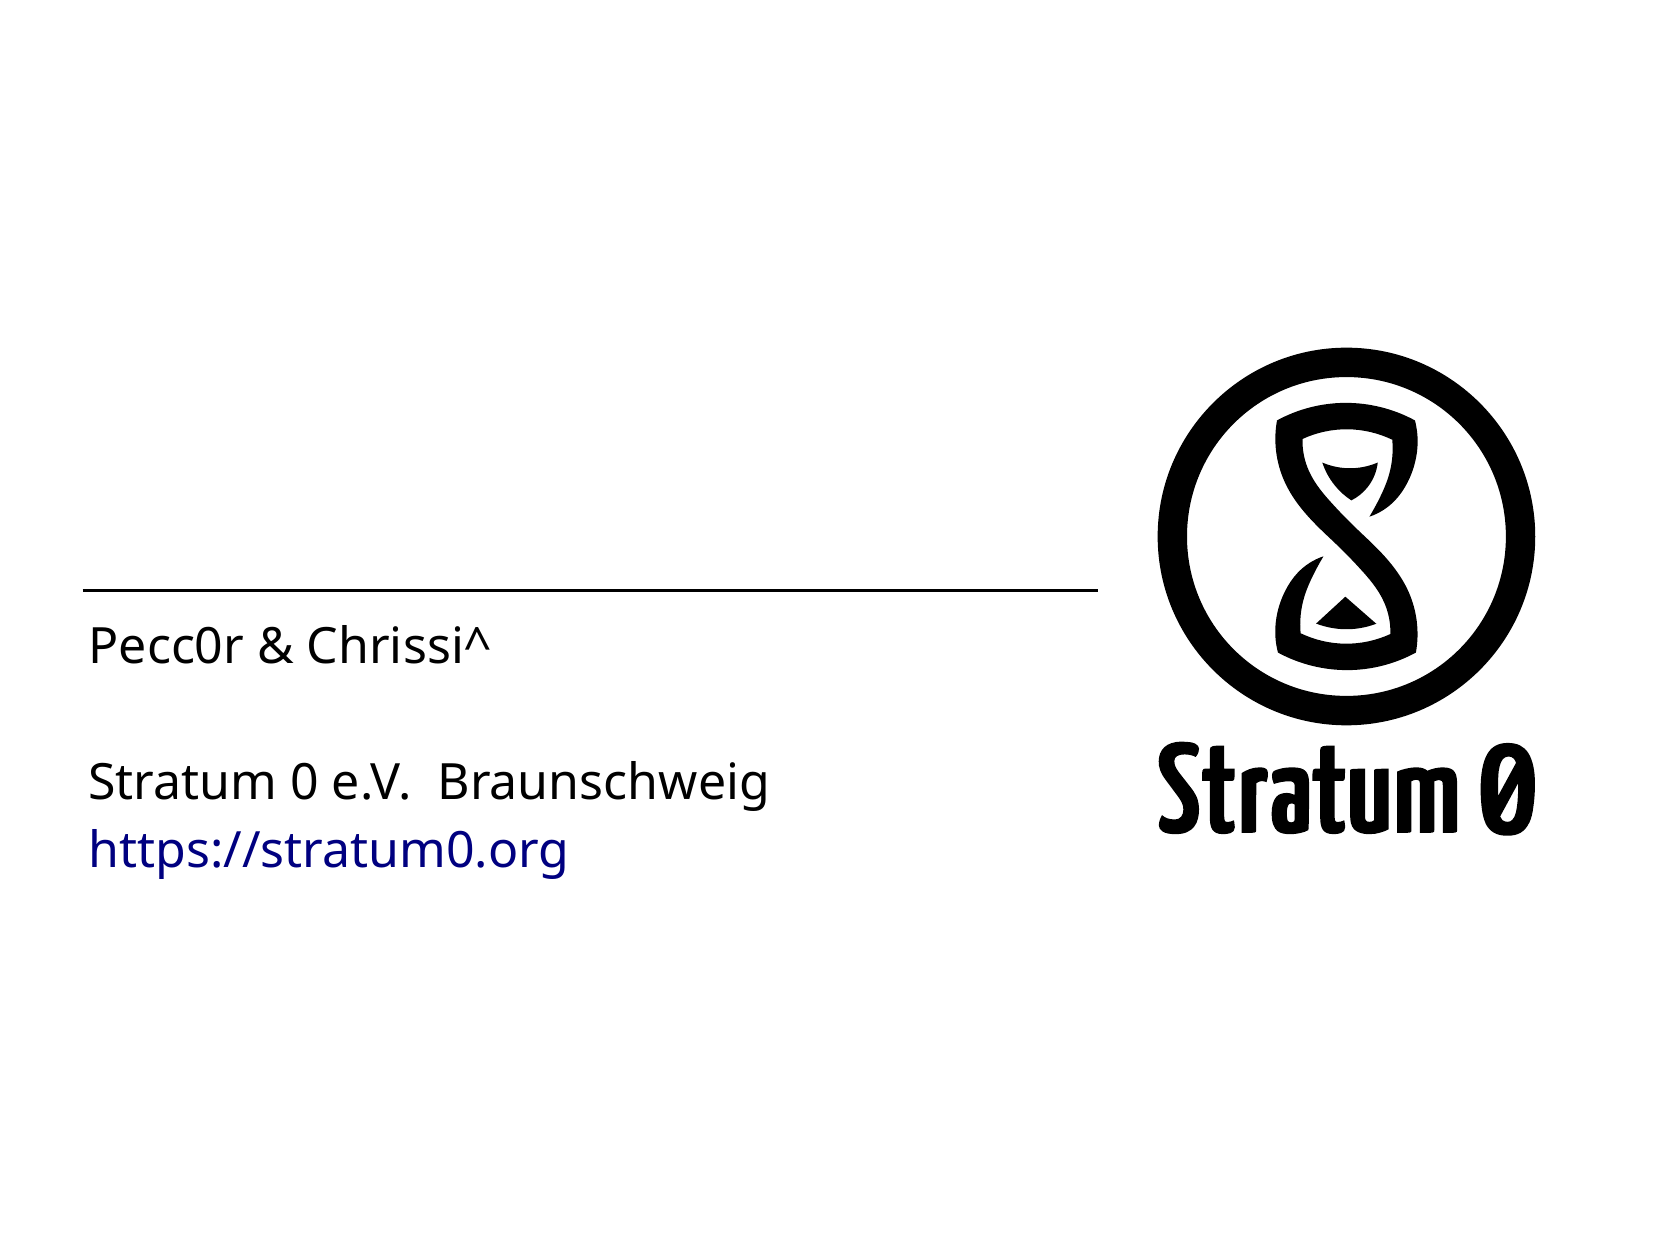

#
Pecc0r & Chrissi^
Stratum 0 e.V. Braunschweig
https://stratum0.org
Chrissi^
25